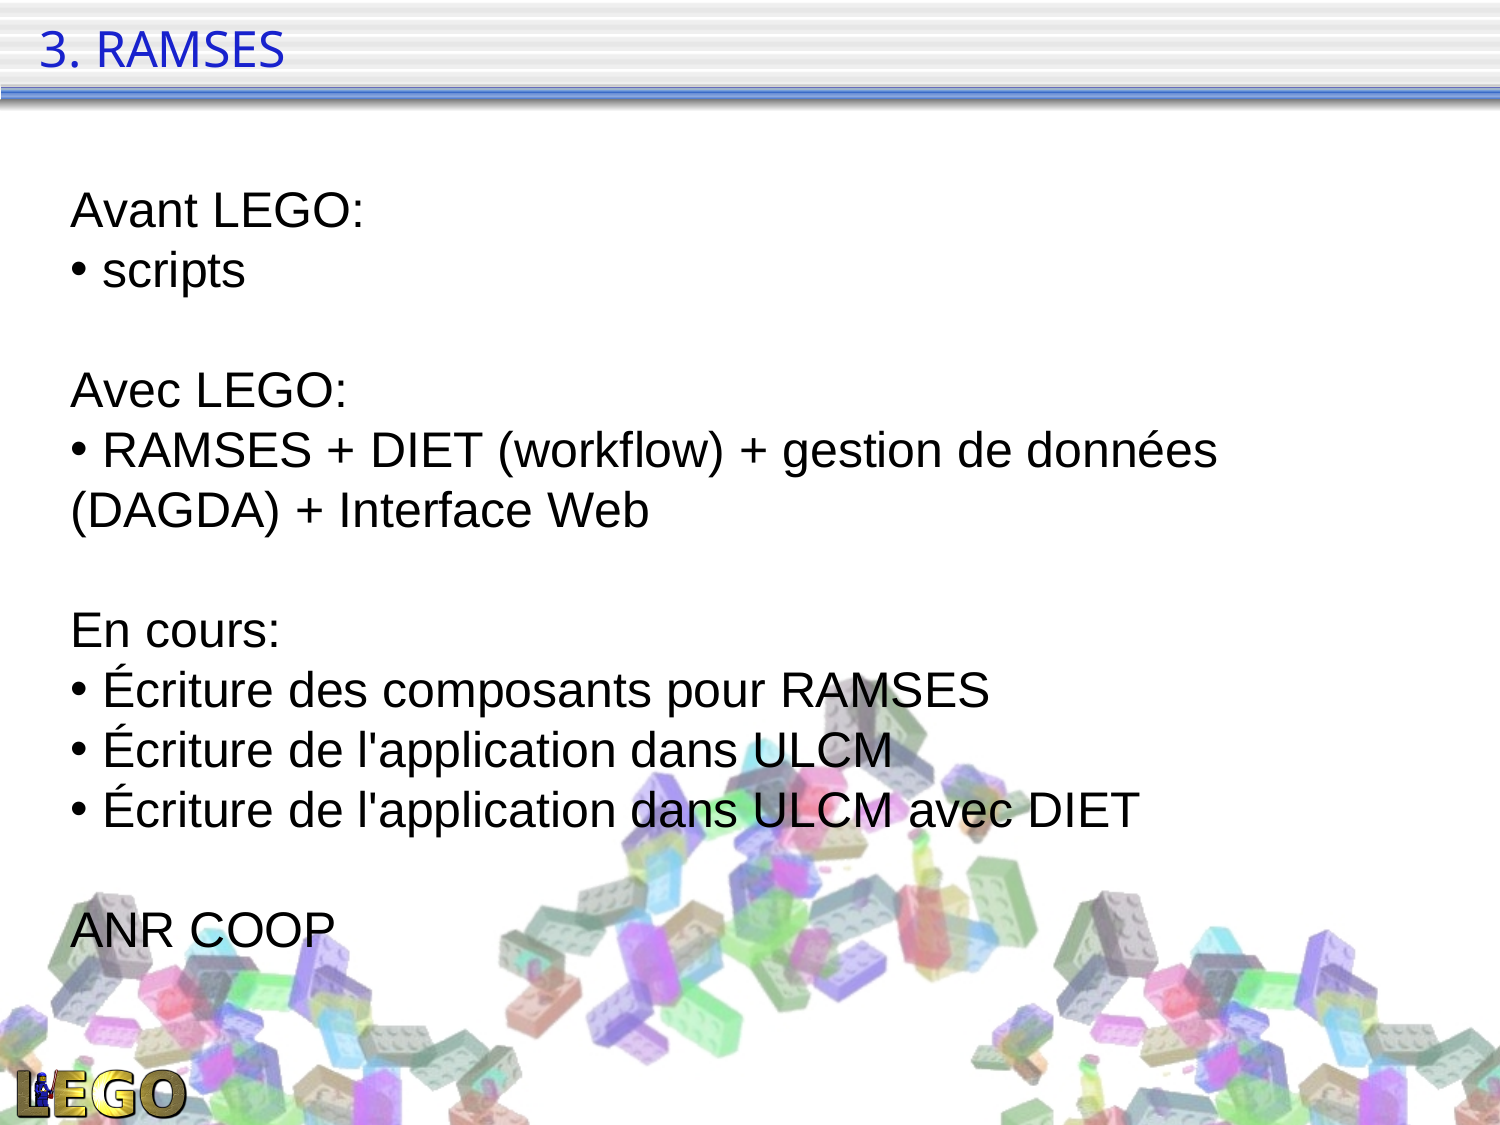

# 3. RAMSES
Avant LEGO:
 scripts
Avec LEGO:
 RAMSES + DIET (workflow) + gestion de données (DAGDA) + Interface Web
En cours:
 Écriture des composants pour RAMSES
 Écriture de l'application dans ULCM
 Écriture de l'application dans ULCM avec DIET
ANR COOP